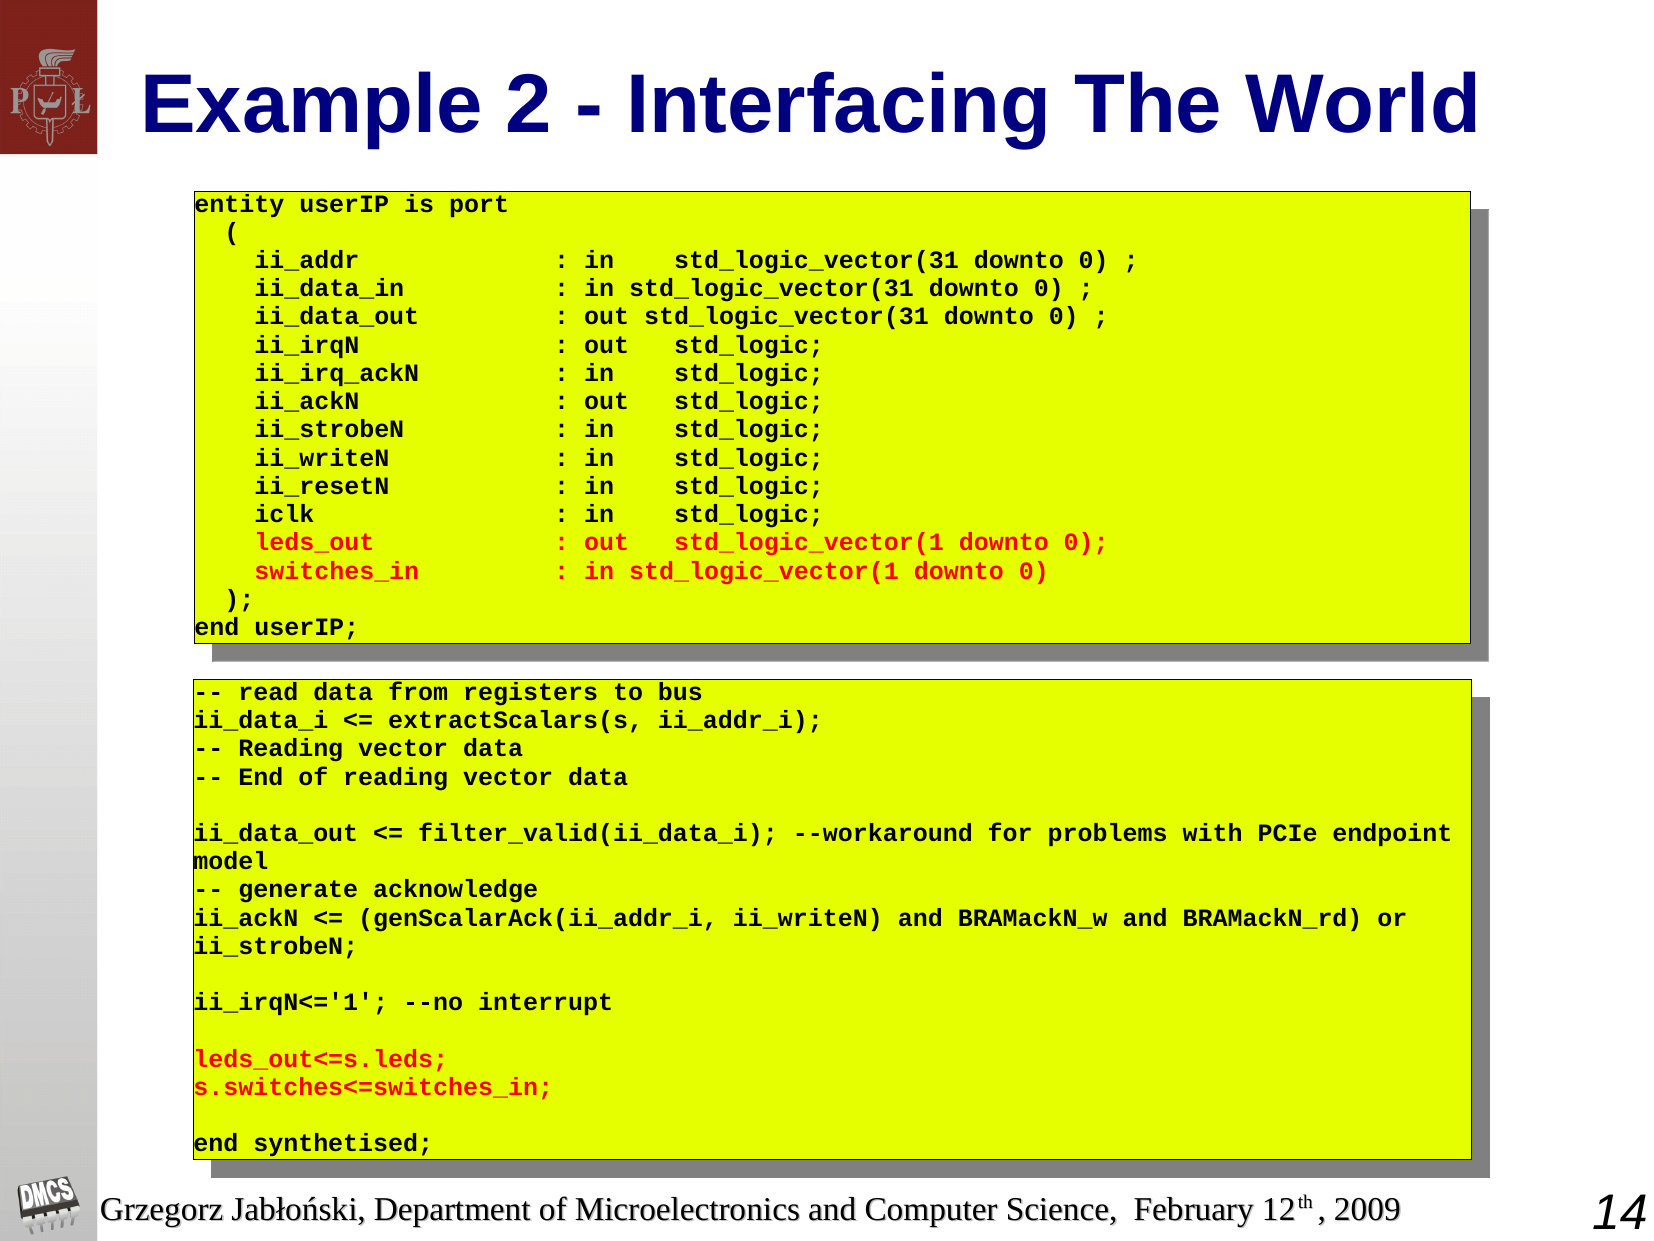

# Example 2 - Interfacing The World
entity userIP is port
 (
 ii_addr : in std_logic_vector(31 downto 0) ;
 ii_data_in : in std_logic_vector(31 downto 0) ;
 ii_data_out : out std_logic_vector(31 downto 0) ;
 ii_irqN : out std_logic;
 ii_irq_ackN : in std_logic;
 ii_ackN : out std_logic;
 ii_strobeN : in std_logic;
 ii_writeN : in std_logic;
 ii_resetN : in std_logic;
 iclk : in std_logic;
 leds_out : out std_logic_vector(1 downto 0);
 switches_in : in std_logic_vector(1 downto 0)
 );
end userIP;
-- read data from registers to bus
ii_data_i <= extractScalars(s, ii_addr_i);
-- Reading vector data
-- End of reading vector data
ii_data_out <= filter_valid(ii_data_i); --workaround for problems with PCIe endpoint model
-- generate acknowledge
ii_ackN <= (genScalarAck(ii_addr_i, ii_writeN) and BRAMackN_w and BRAMackN_rd) or ii_strobeN;
ii_irqN<='1'; --no interrupt
leds_out<=s.leds;
s.switches<=switches_in;
end synthetised;
14